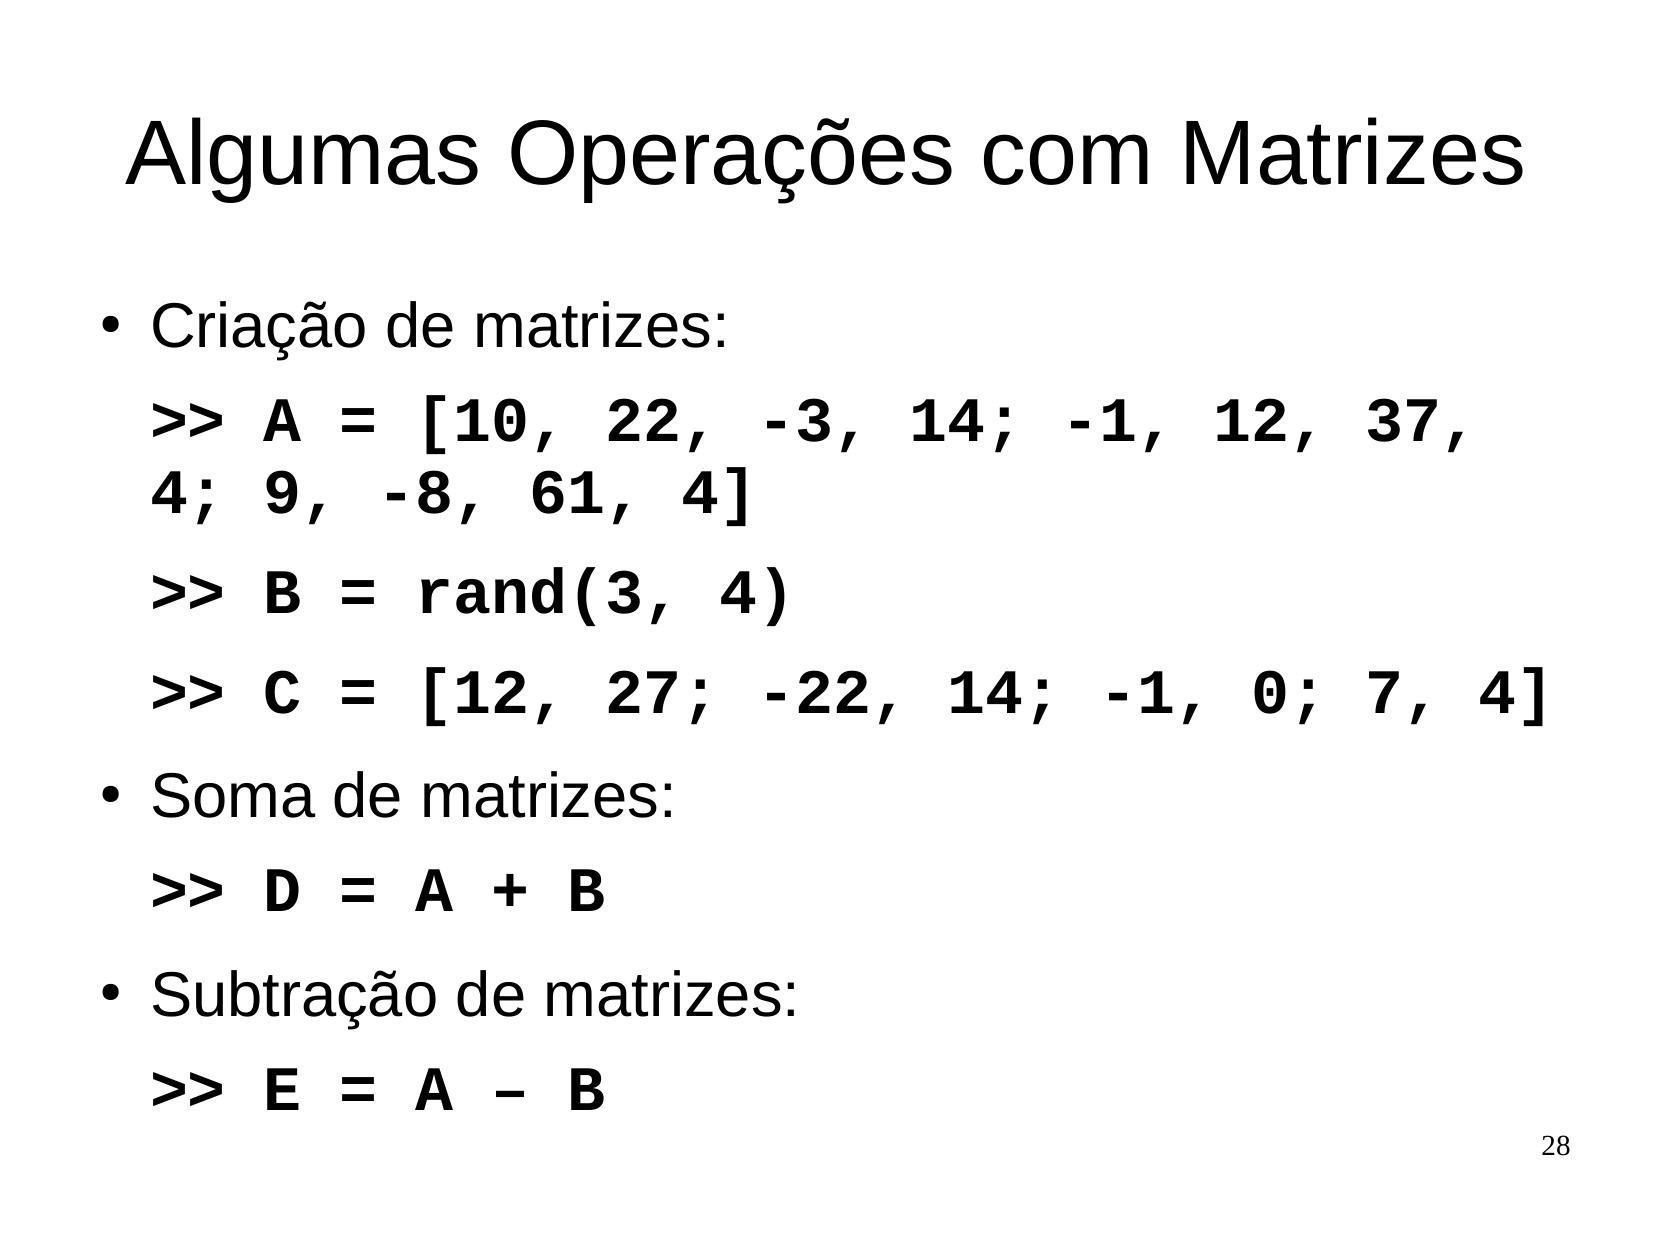

# Algumas Operações com Matrizes
Criação de matrizes:
>> A = [10, 22, -3, 14; -1, 12, 37, 4; 9, -8, 61, 4]
>> B = rand(3, 4)
>> C = [12, 27; -22, 14; -1, 0; 7, 4]
Soma de matrizes:
>> D = A + B
Subtração de matrizes:
>> E = A – B
28